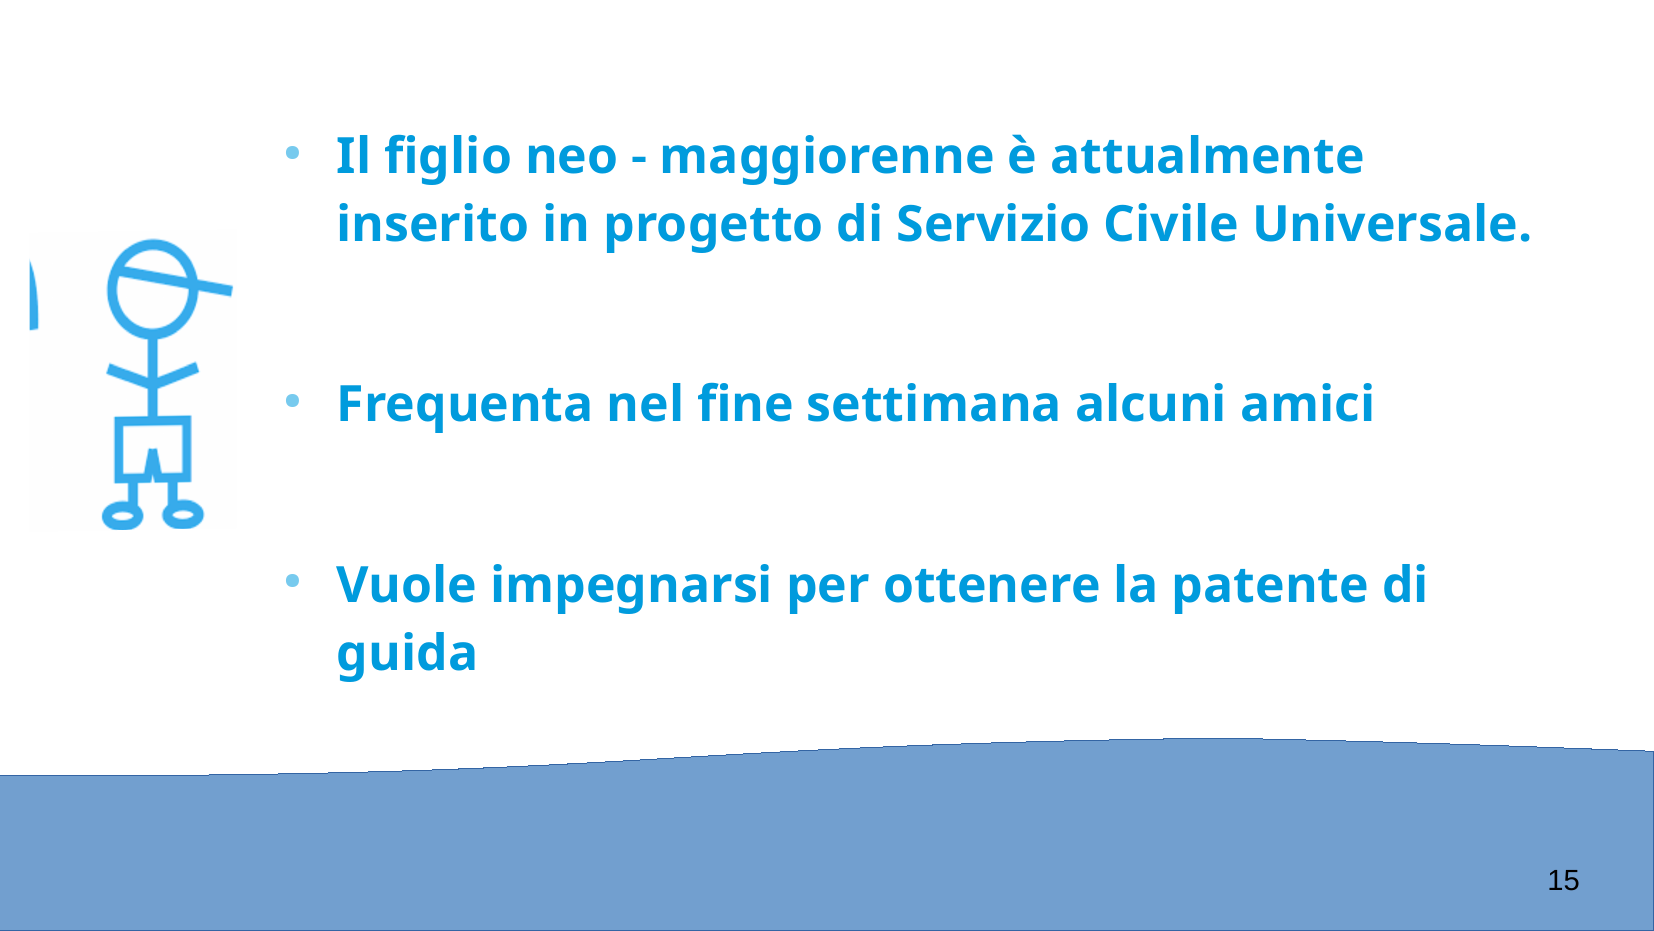

# Il figlio neo - maggiorenne è attualmente inserito in progetto di Servizio Civile Universale.
Frequenta nel fine settimana alcuni amici
Vuole impegnarsi per ottenere la patente di guida